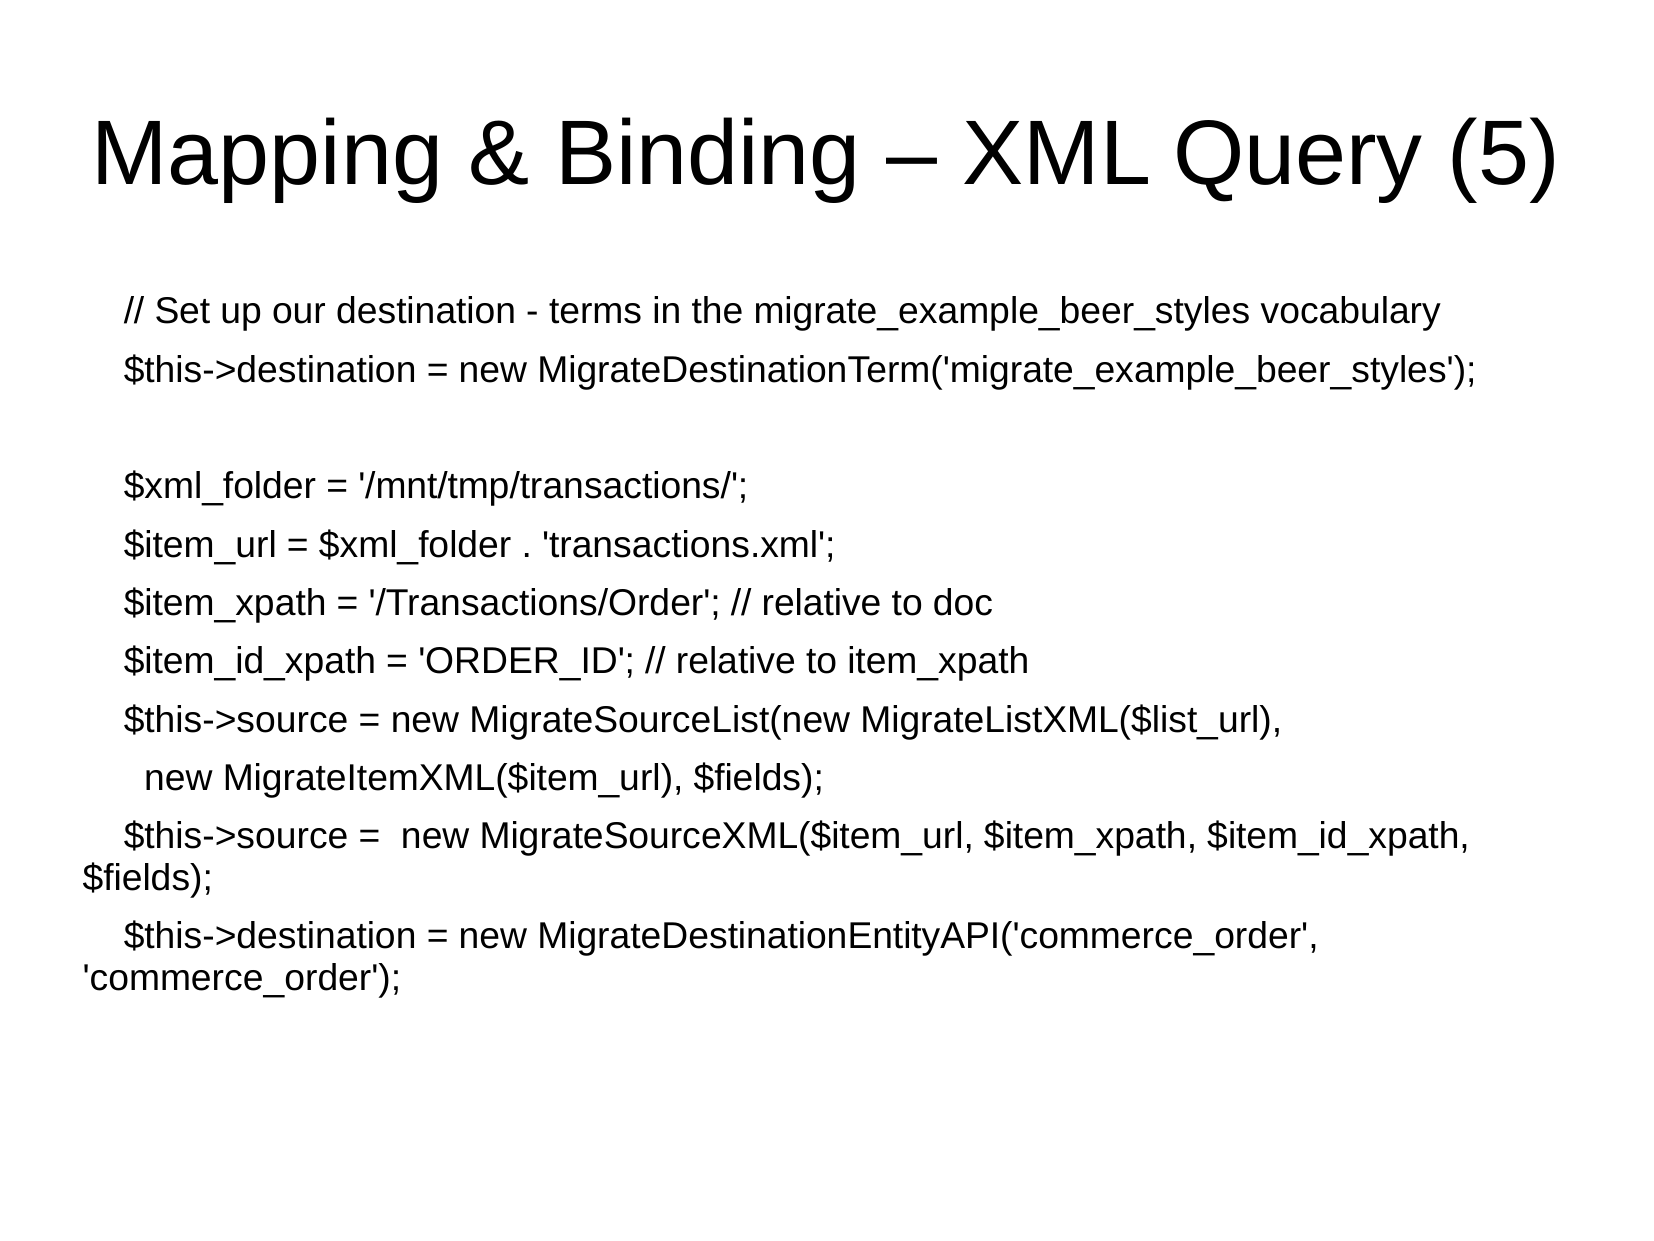

# Mapping & Binding – XML Query (5)
 // Set up our destination - terms in the migrate_example_beer_styles vocabulary
 $this->destination = new MigrateDestinationTerm('migrate_example_beer_styles');
 $xml_folder = '/mnt/tmp/transactions/';
 $item_url = $xml_folder . 'transactions.xml';
 $item_xpath = '/Transactions/Order'; // relative to doc
 $item_id_xpath = 'ORDER_ID'; // relative to item_xpath
 $this->source = new MigrateSourceList(new MigrateListXML($list_url),
 new MigrateItemXML($item_url), $fields);
 $this->source = new MigrateSourceXML($item_url, $item_xpath, $item_id_xpath, $fields);
 $this->destination = new MigrateDestinationEntityAPI('commerce_order', 'commerce_order');